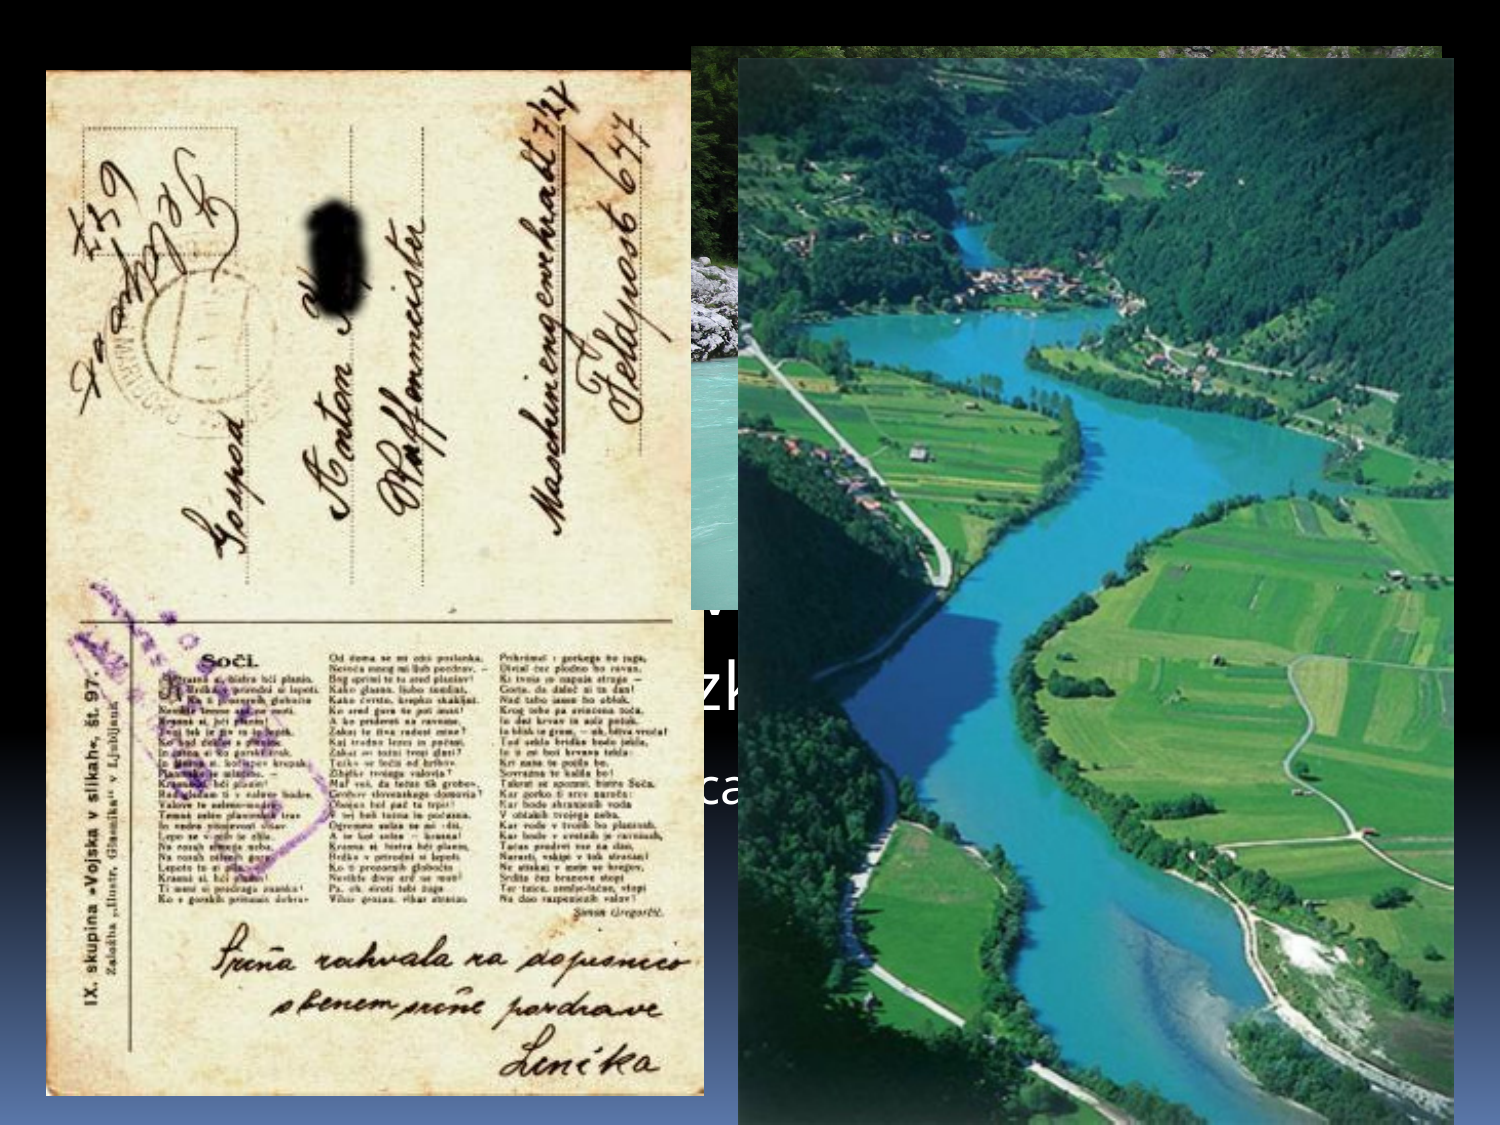

# O PESMI
posvečena je reki Soči
napisalo jo je leta 1879 Stritarjevem Zvonu
vizija 1. svetovne vojne
enokitična ali brezkitična
 Soči je oda ( hvalnica )